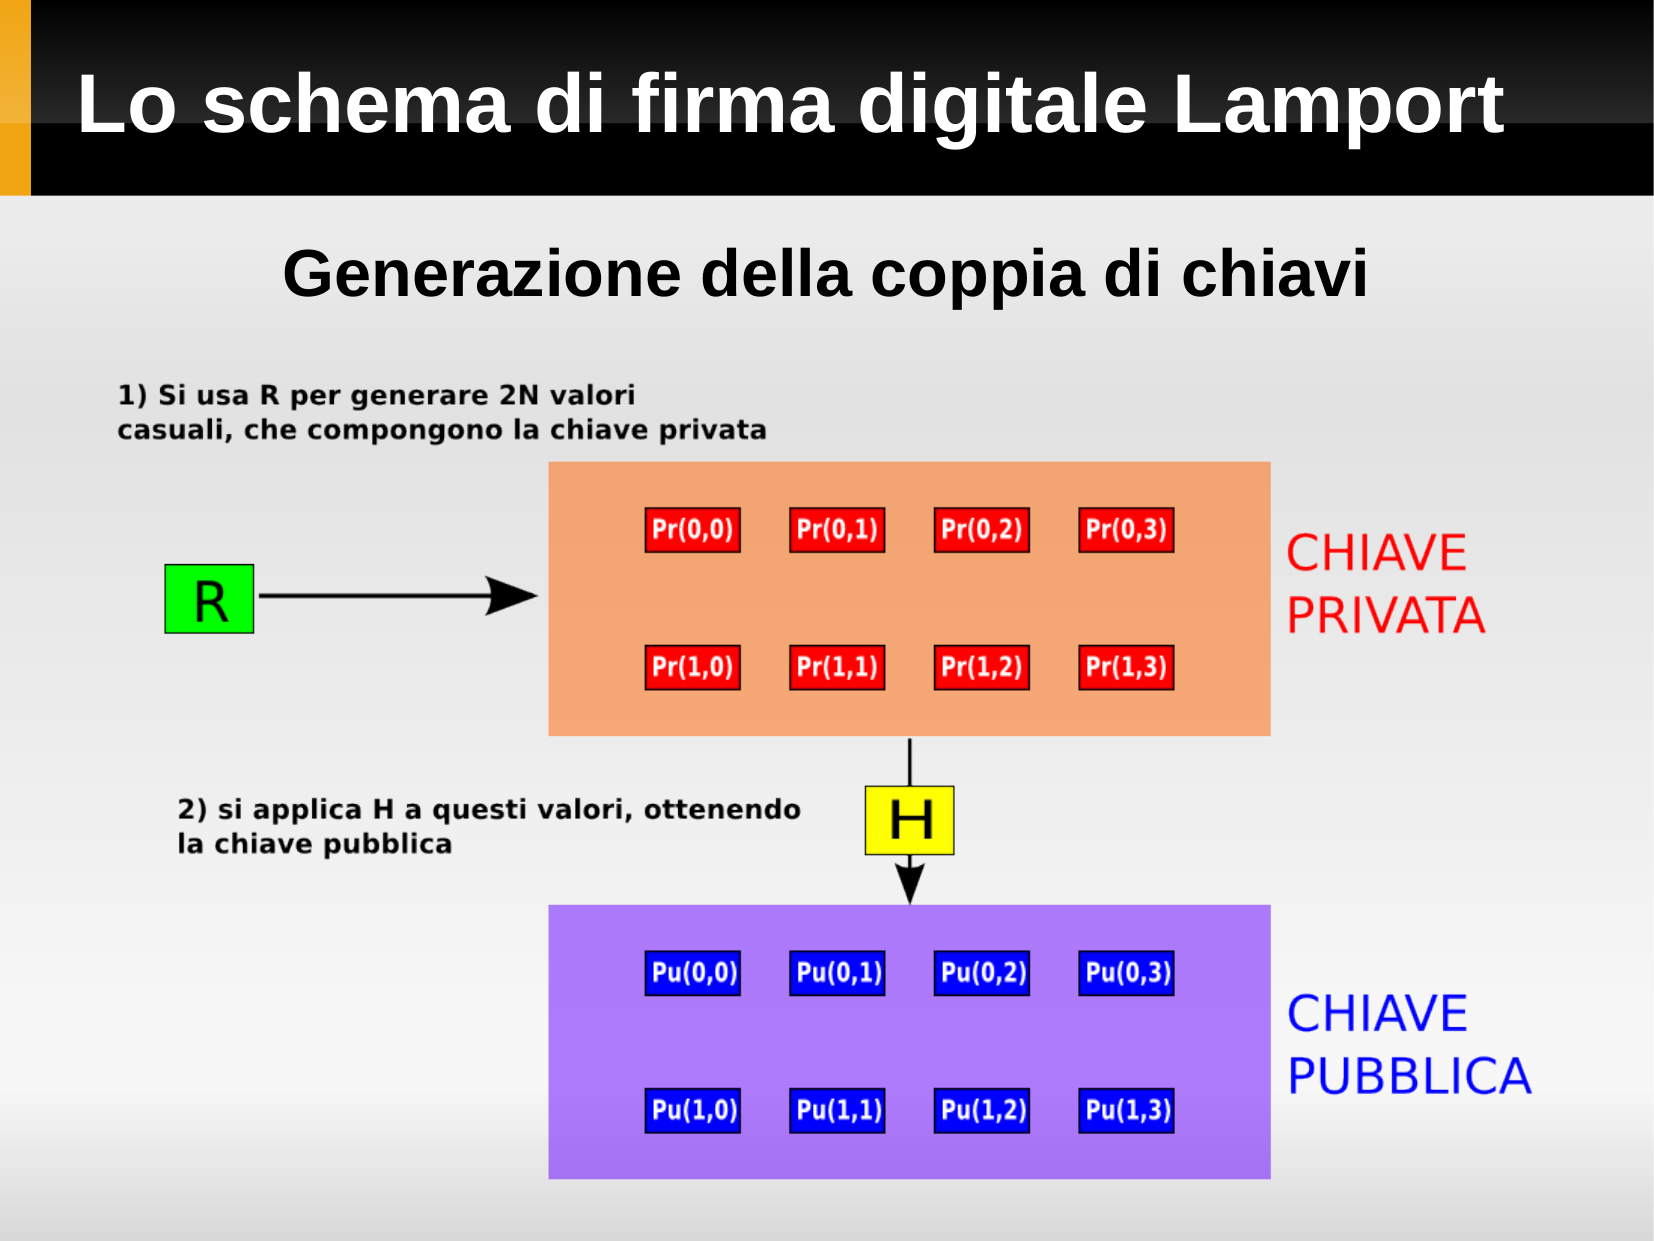

# Lo schema di firma digitale Lamport
Generazione della coppia di chiavi